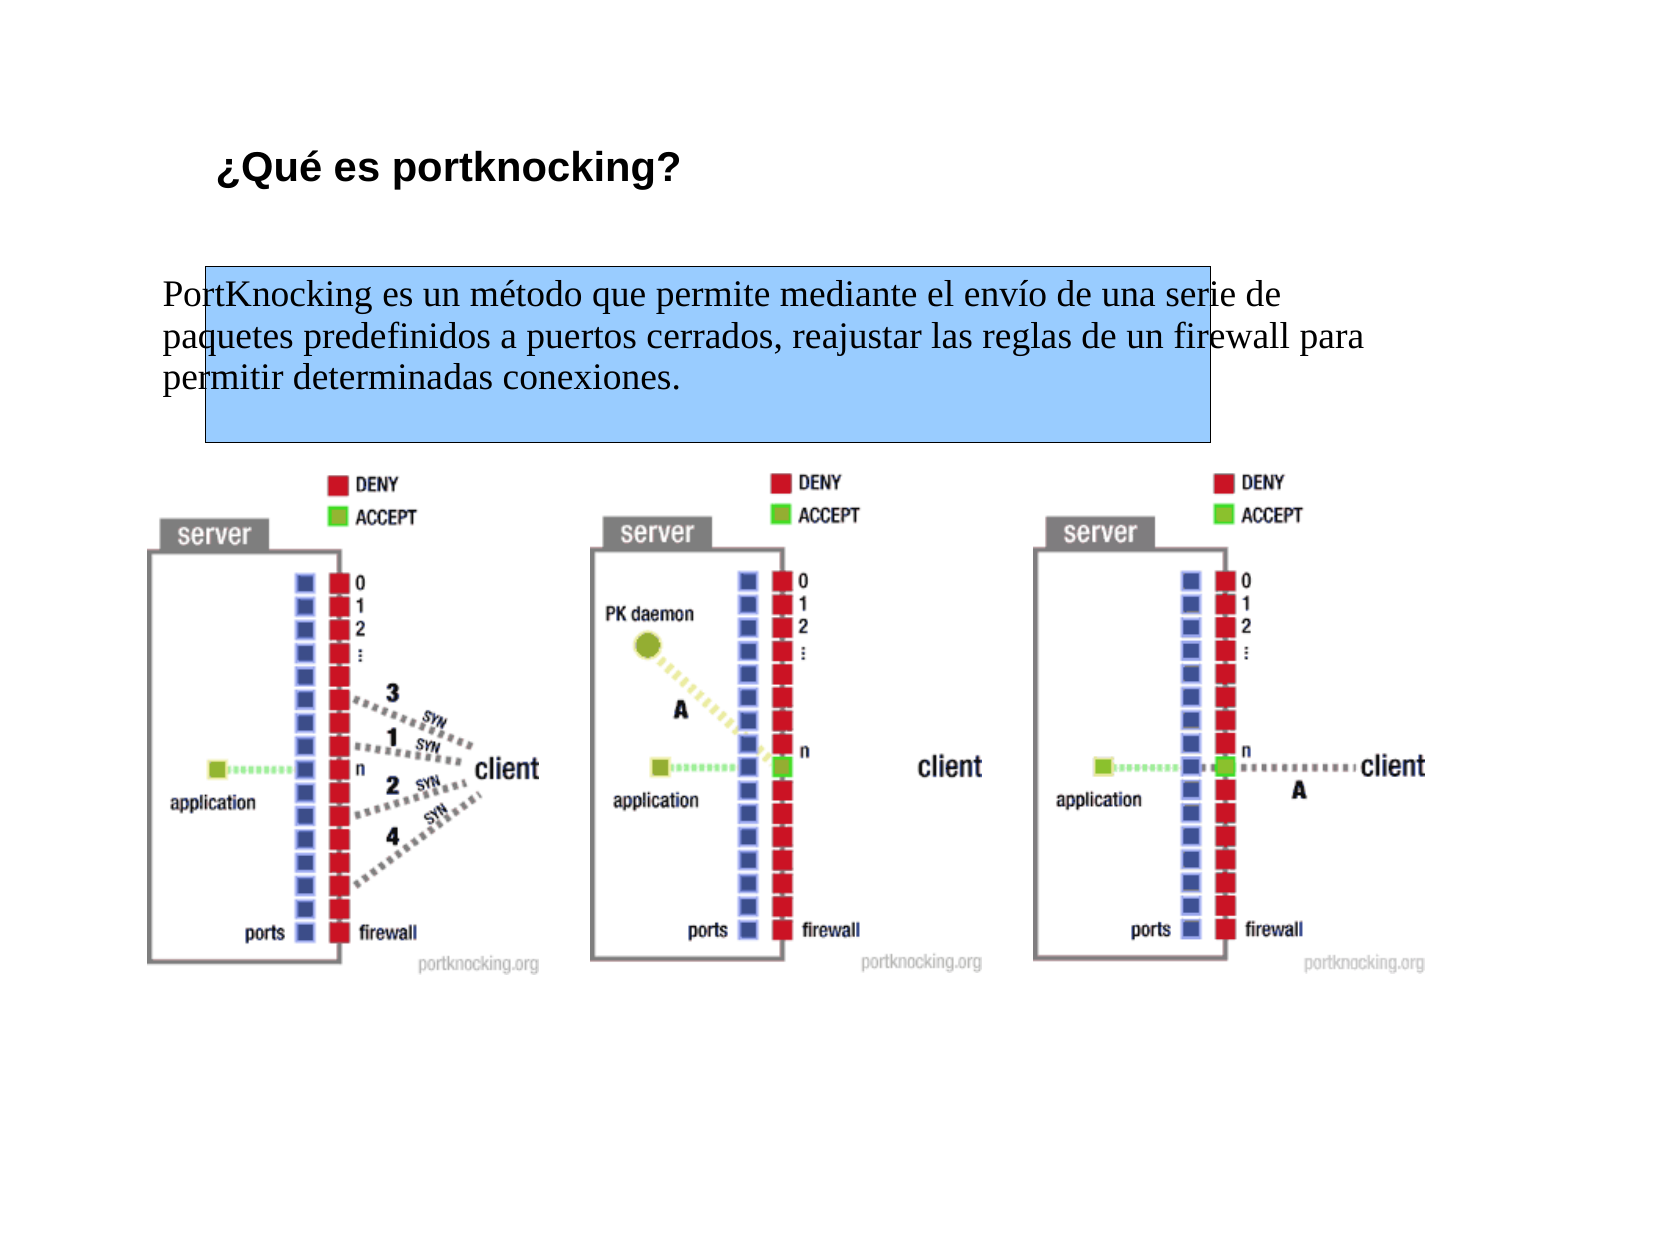

¿Qué es portknocking?
PortKnocking es un método que permite mediante el envío de una serie de paquetes predefinidos a puertos cerrados, reajustar las reglas de un firewall para permitir determinadas conexiones.